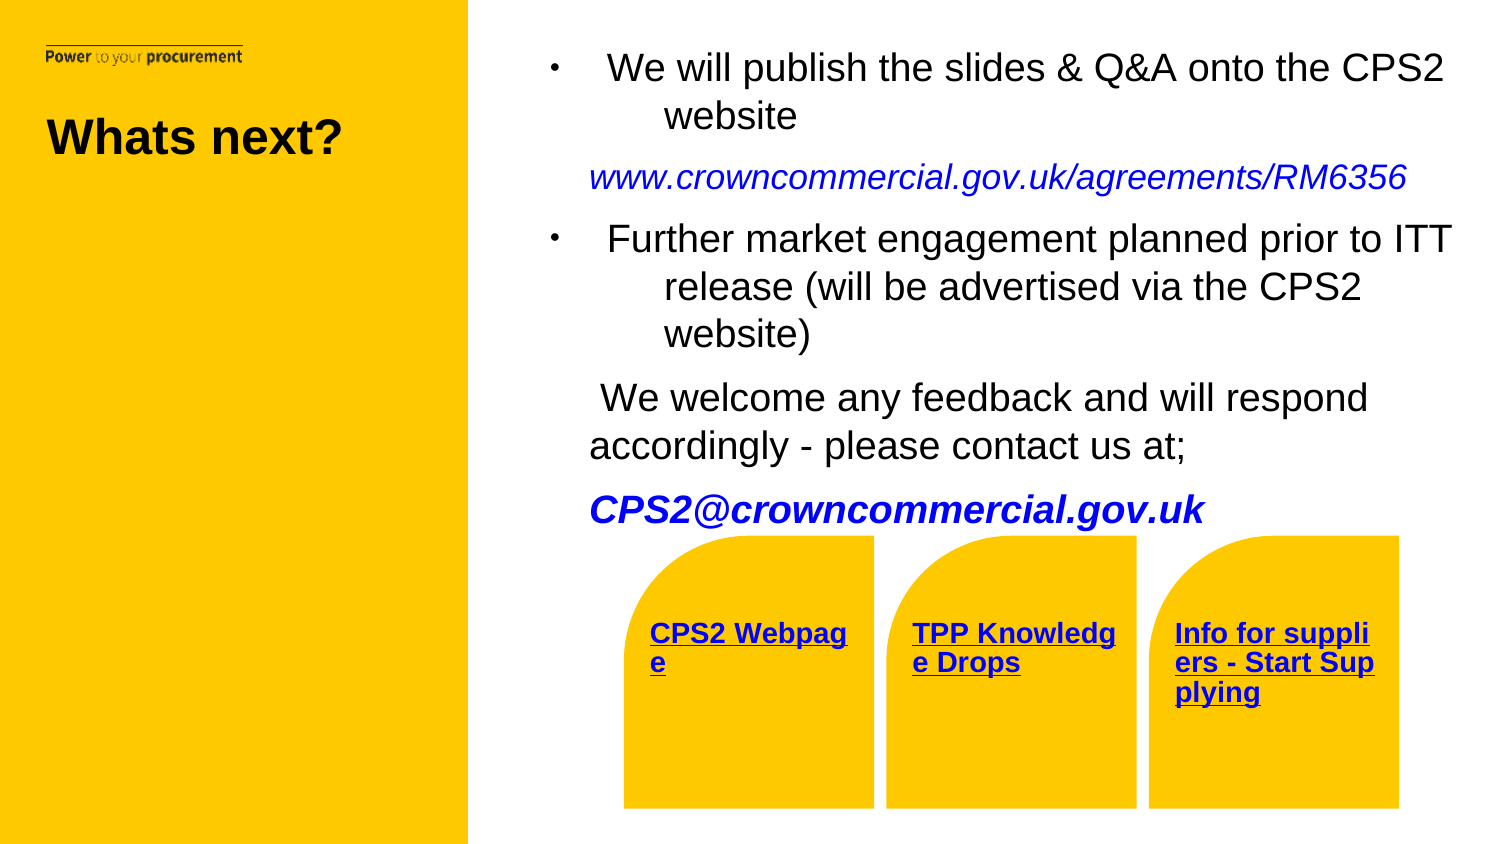

# We will publish the slides & Q&A onto the CPS2 website
www.crowncommercial.gov.uk/agreements/RM6356
Further market engagement planned prior to ITT release (will be advertised via the CPS2 website)
 We welcome any feedback and will respond accordingly - please contact us at;
CPS2@crowncommercial.gov.uk
Whats next?
CPS2 Webpage
TPP Knowledge Drops
Info for suppliers - Start Supplying